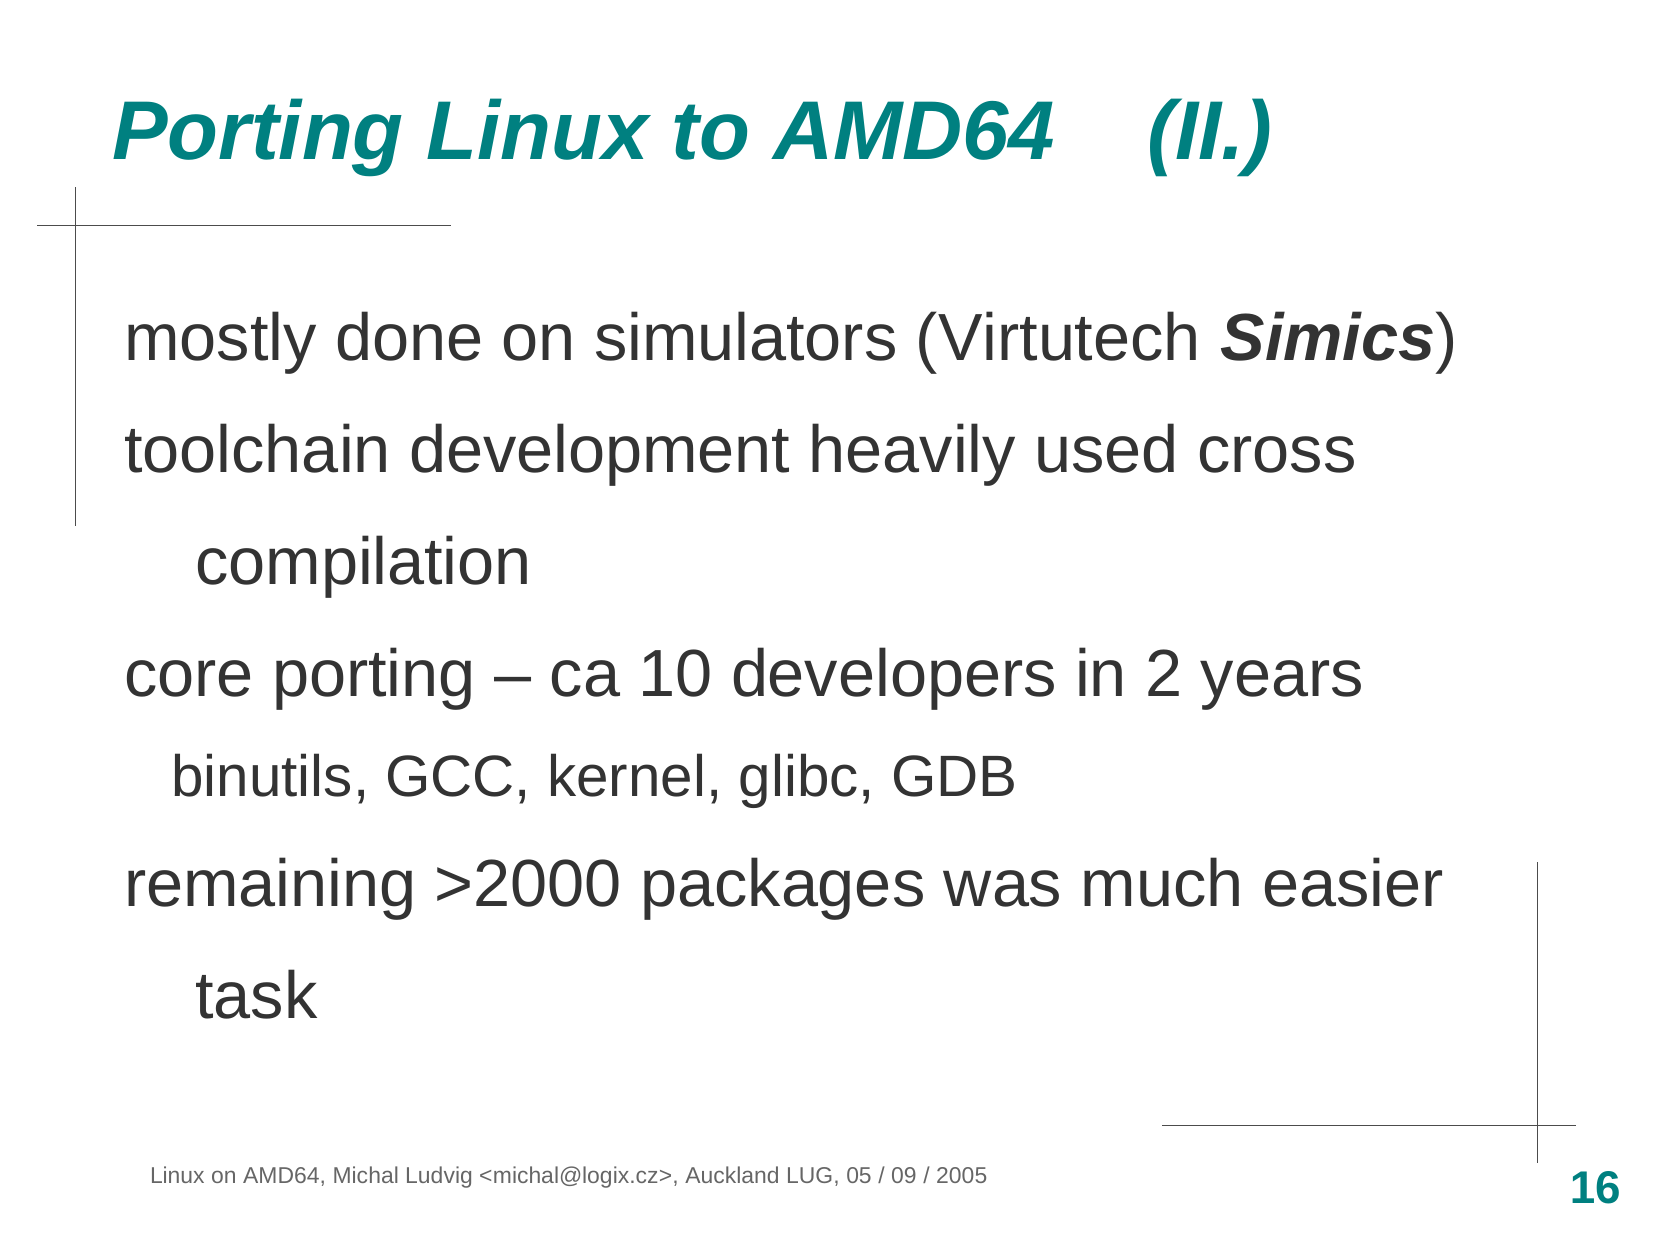

# Porting Linux to AMD64 (II.)
mostly done on simulators (Virtutech Simics)
toolchain development heavily used cross compilation
core porting – ca 10 developers in 2 years
binutils, GCC, kernel, glibc, GDB
remaining >2000 packages was much easier task